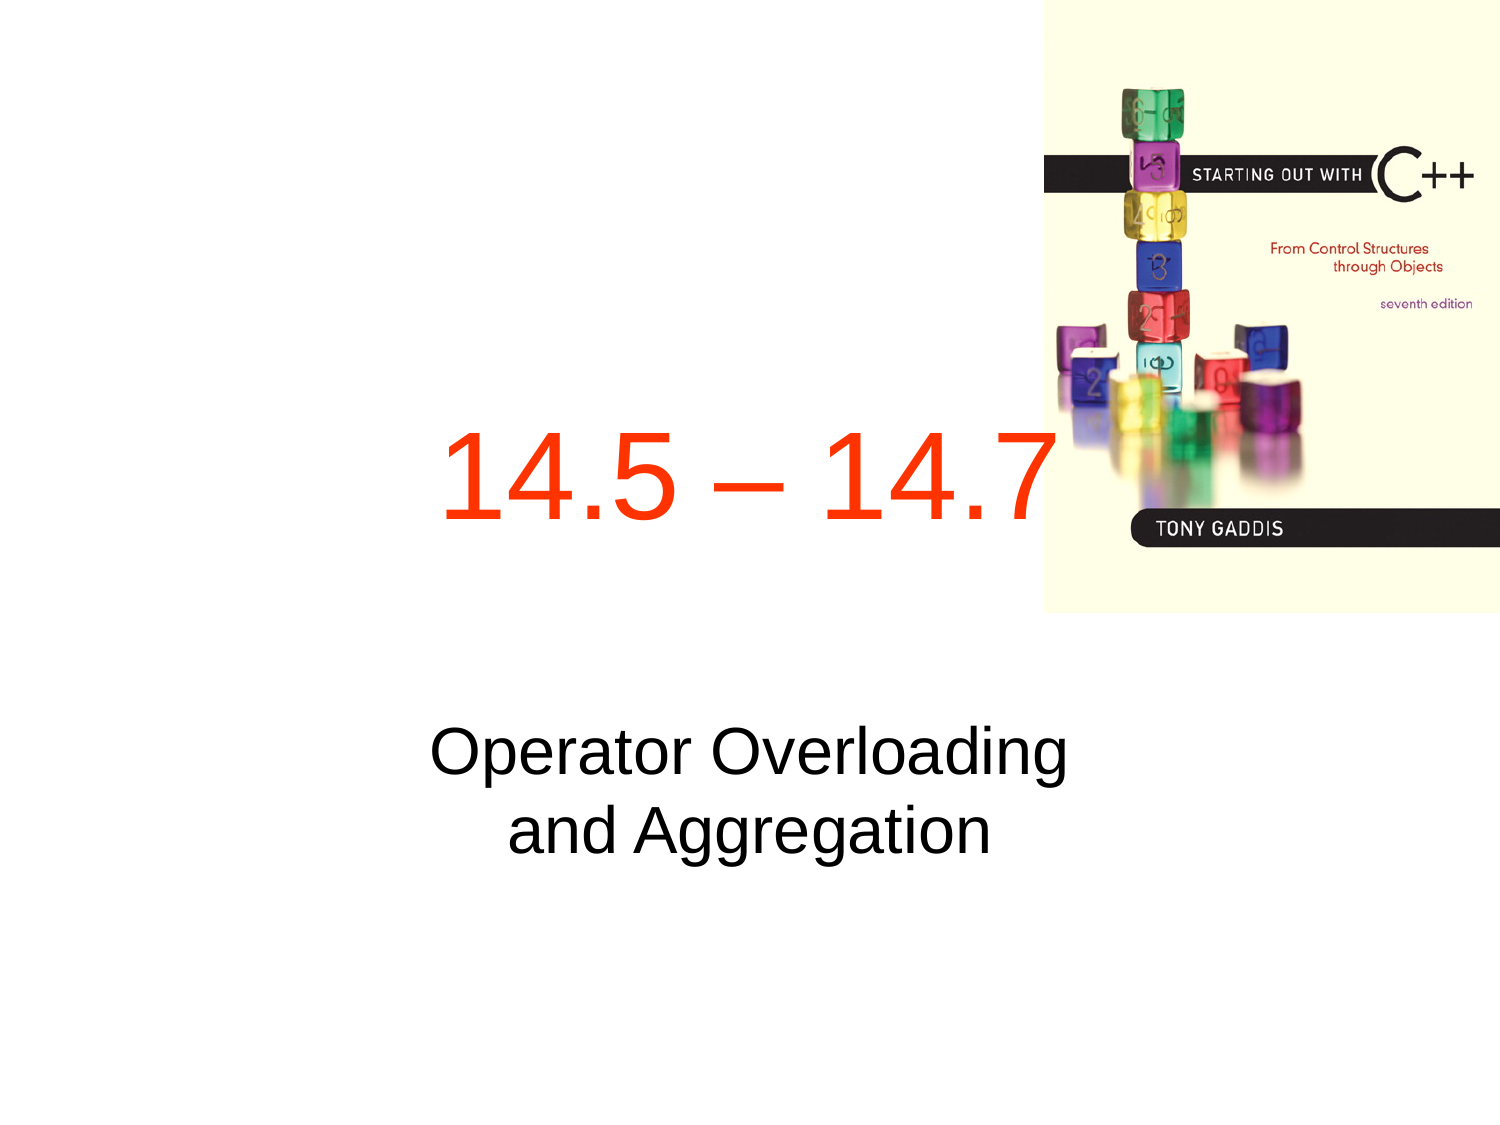

# 14.5 – 14.7
Operator Overloading
and Aggregation